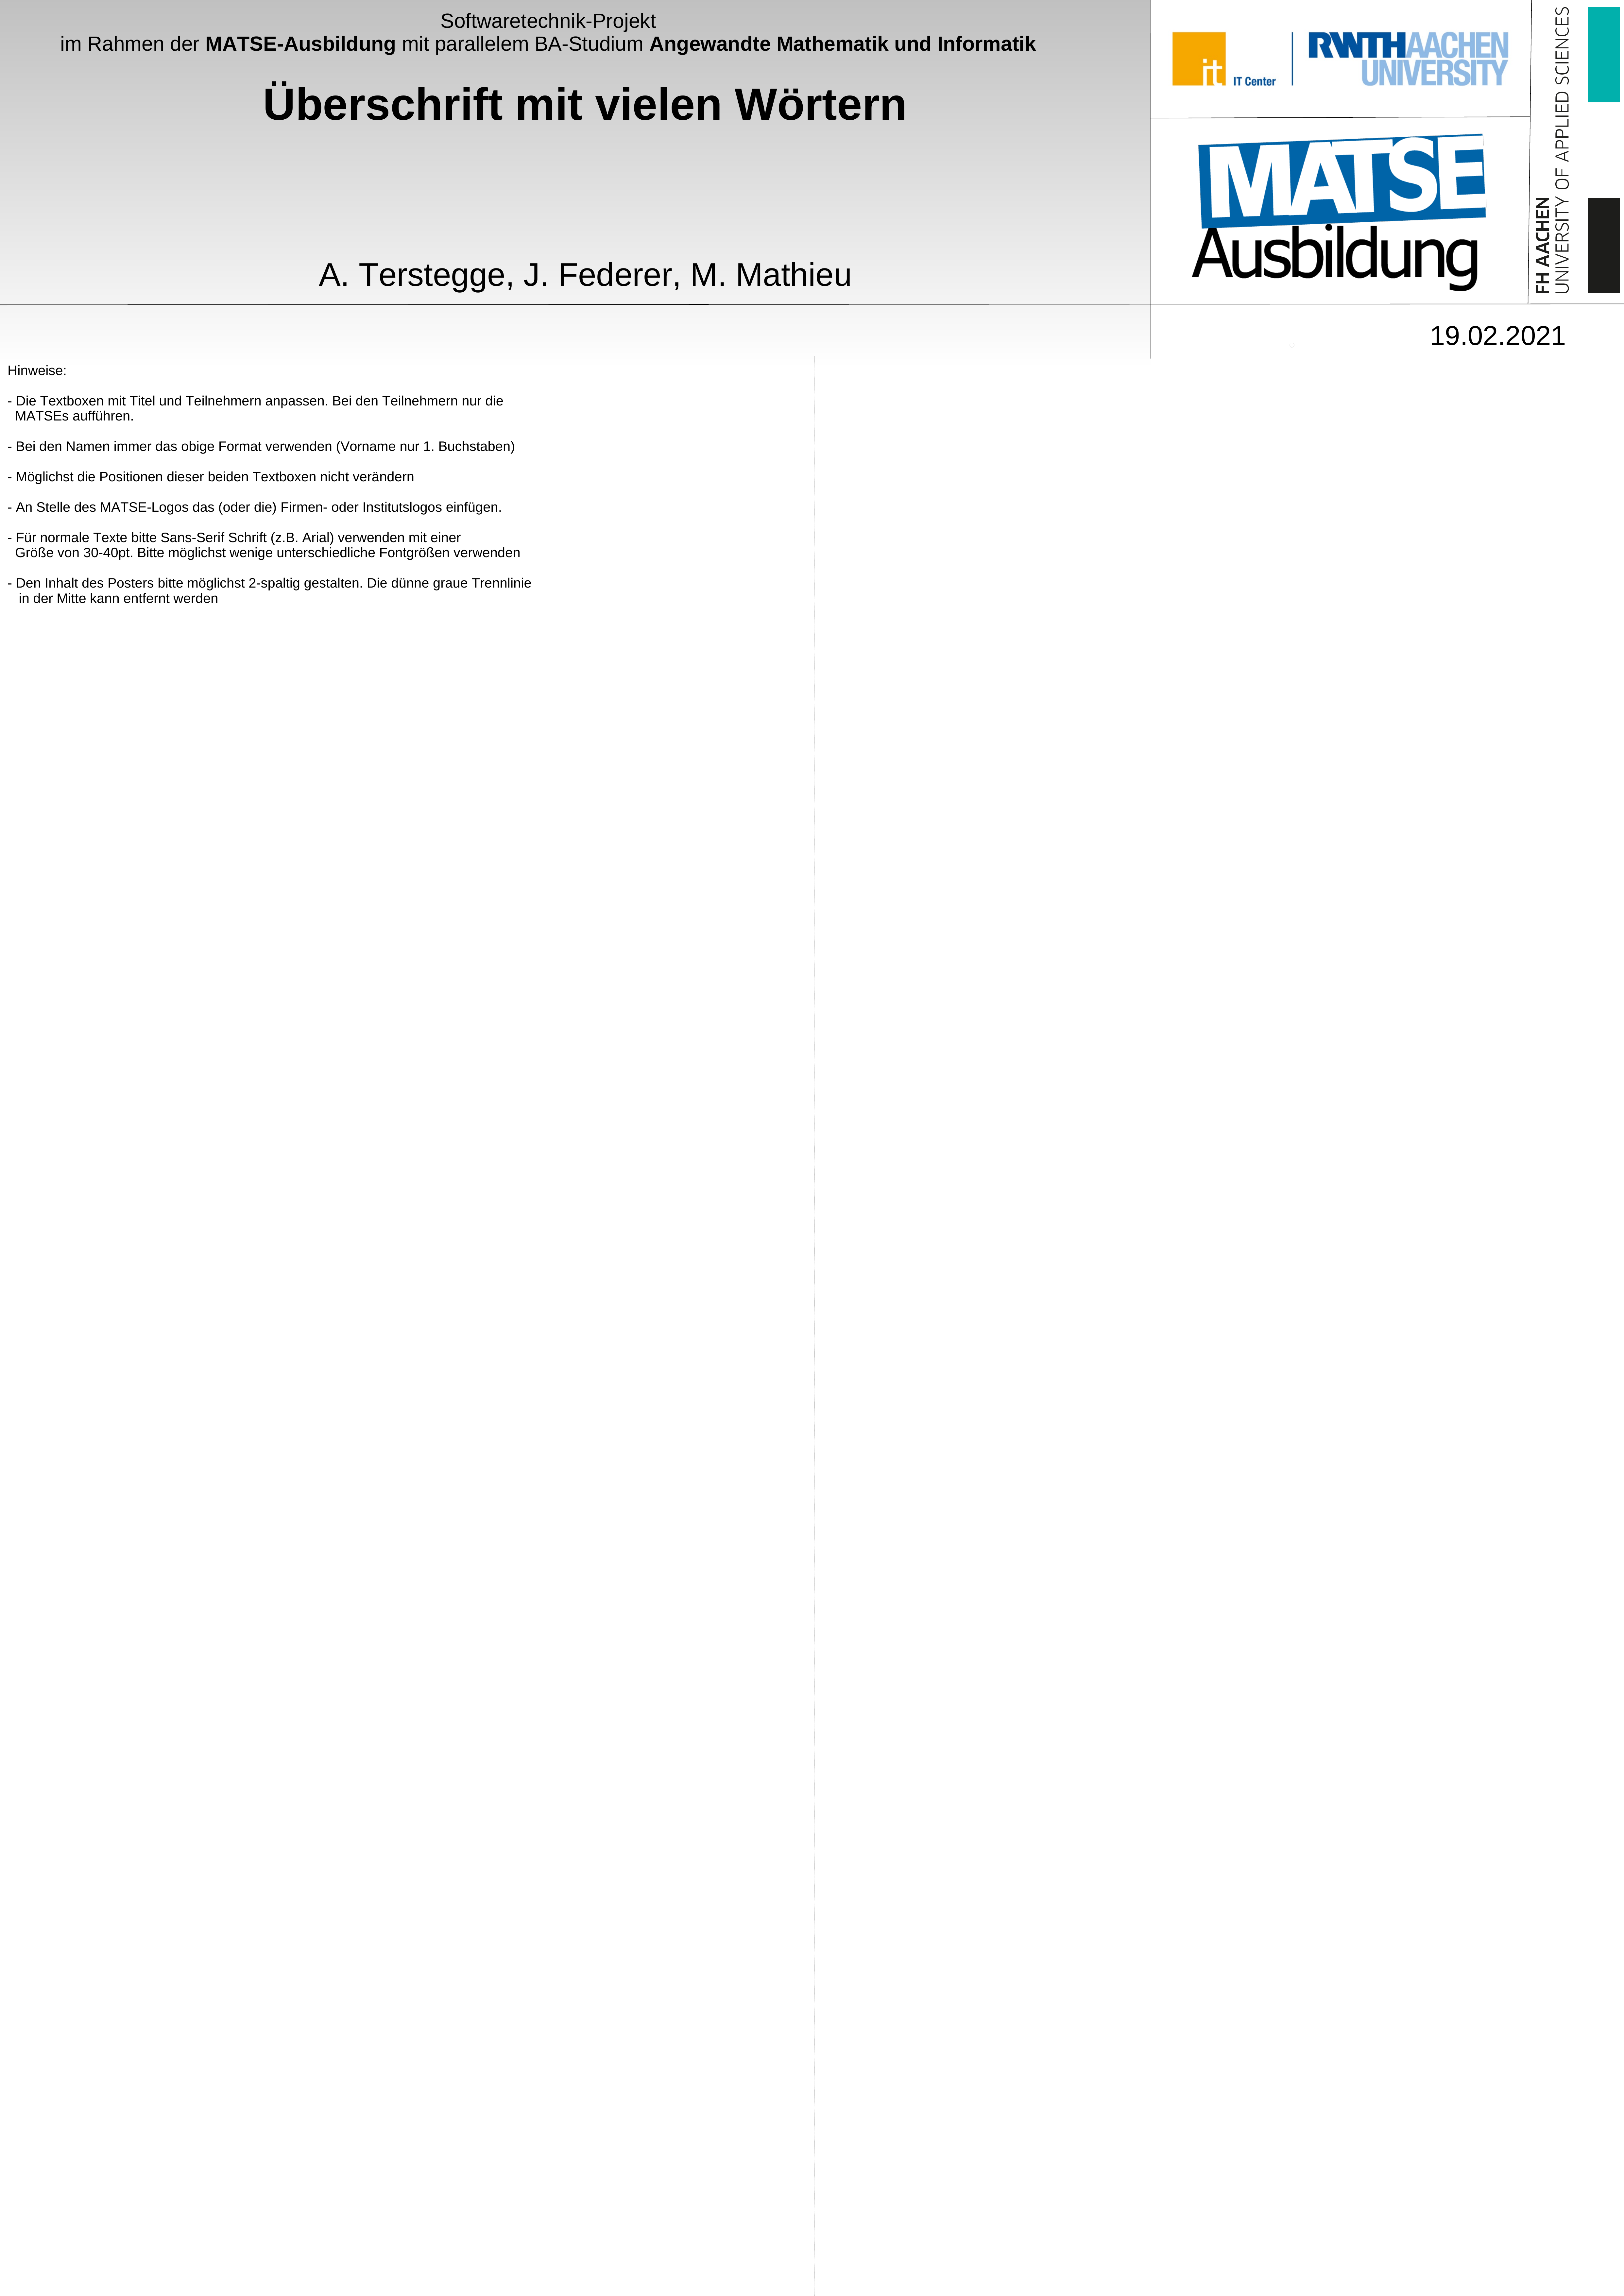

Softwaretechnik-Projekt
im Rahmen der MATSE-Ausbildung mit parallelem BA-Studium Angewandte Mathematik und Informatik
Überschrift mit vielen Wörtern
A. Terstegge, J. Federer, M. Mathieu
19.02.2021
Hinweise:
- Die Textboxen mit Titel und Teilnehmern anpassen. Bei den Teilnehmern nur die
 MATSEs aufführen.
- Bei den Namen immer das obige Format verwenden (Vorname nur 1. Buchstaben)
- Möglichst die Positionen dieser beiden Textboxen nicht verändern
- An Stelle des MATSE-Logos das (oder die) Firmen- oder Institutslogos einfügen.
- Für normale Texte bitte Sans-Serif Schrift (z.B. Arial) verwenden mit einer
 Größe von 30-40pt. Bitte möglichst wenige unterschiedliche Fontgrößen verwenden
- Den Inhalt des Posters bitte möglichst 2-spaltig gestalten. Die dünne graue Trennlinie
 in der Mitte kann entfernt werden